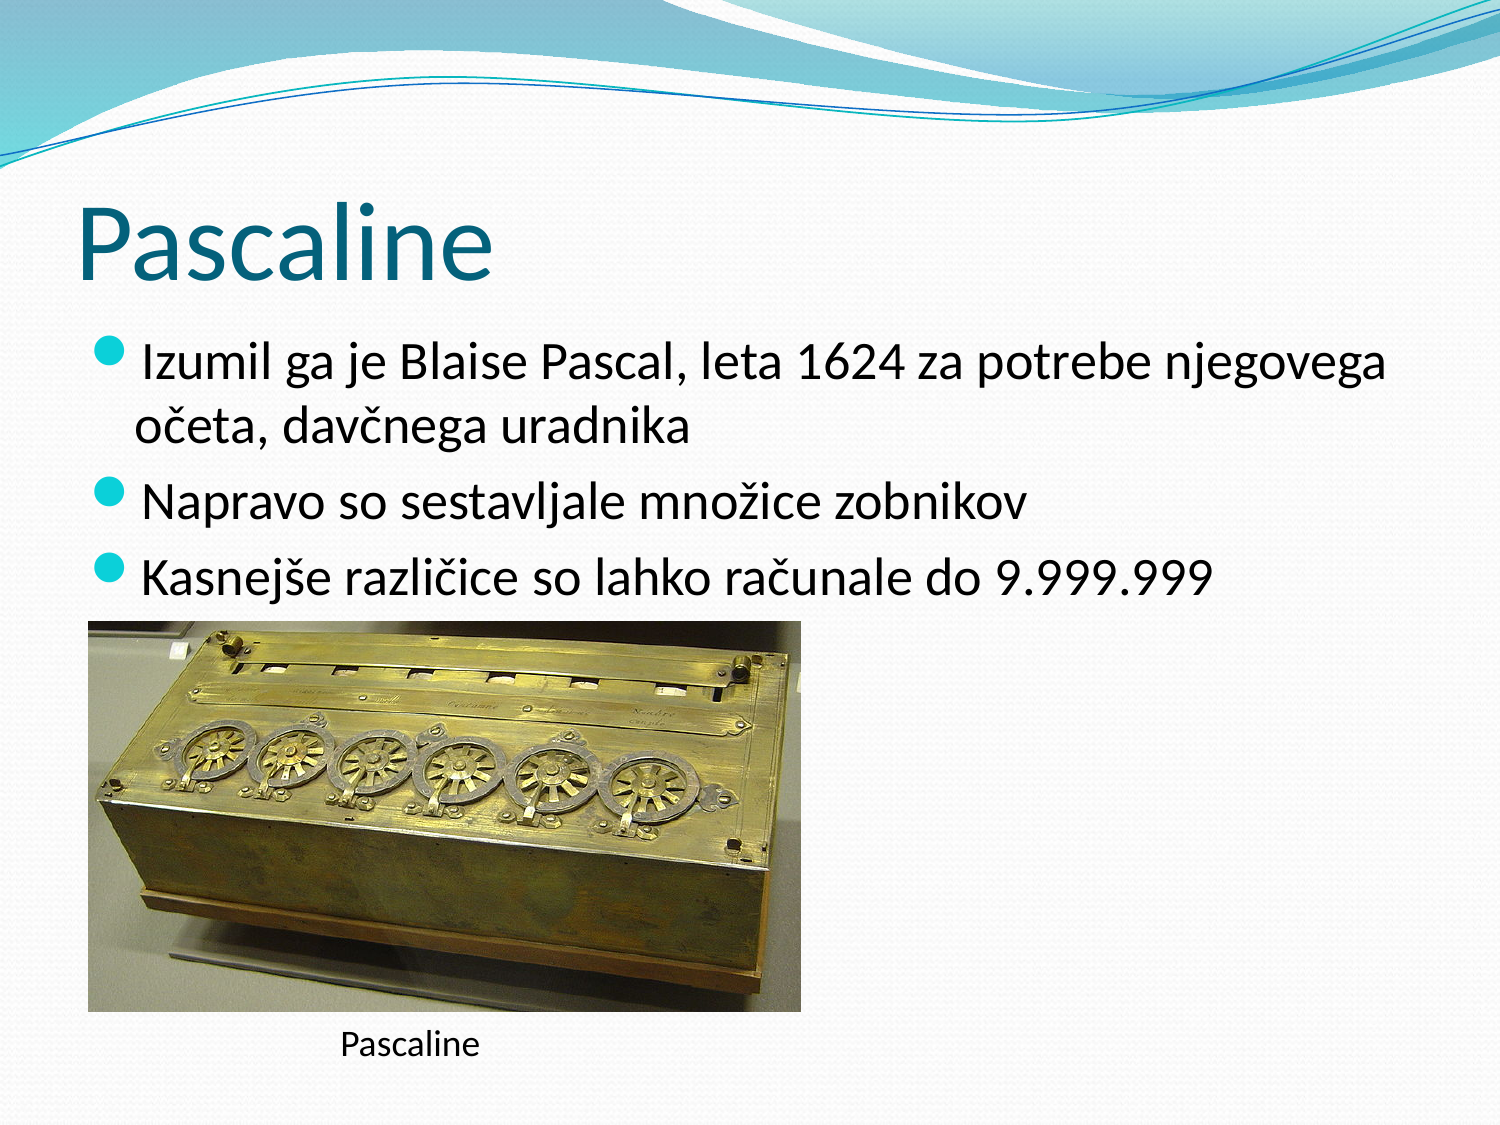

# Pascaline
Izumil ga je Blaise Pascal, leta 1624 za potrebe njegovega očeta, davčnega uradnika
Napravo so sestavljale množice zobnikov
Kasnejše različice so lahko računale do 9.999.999
Pascaline